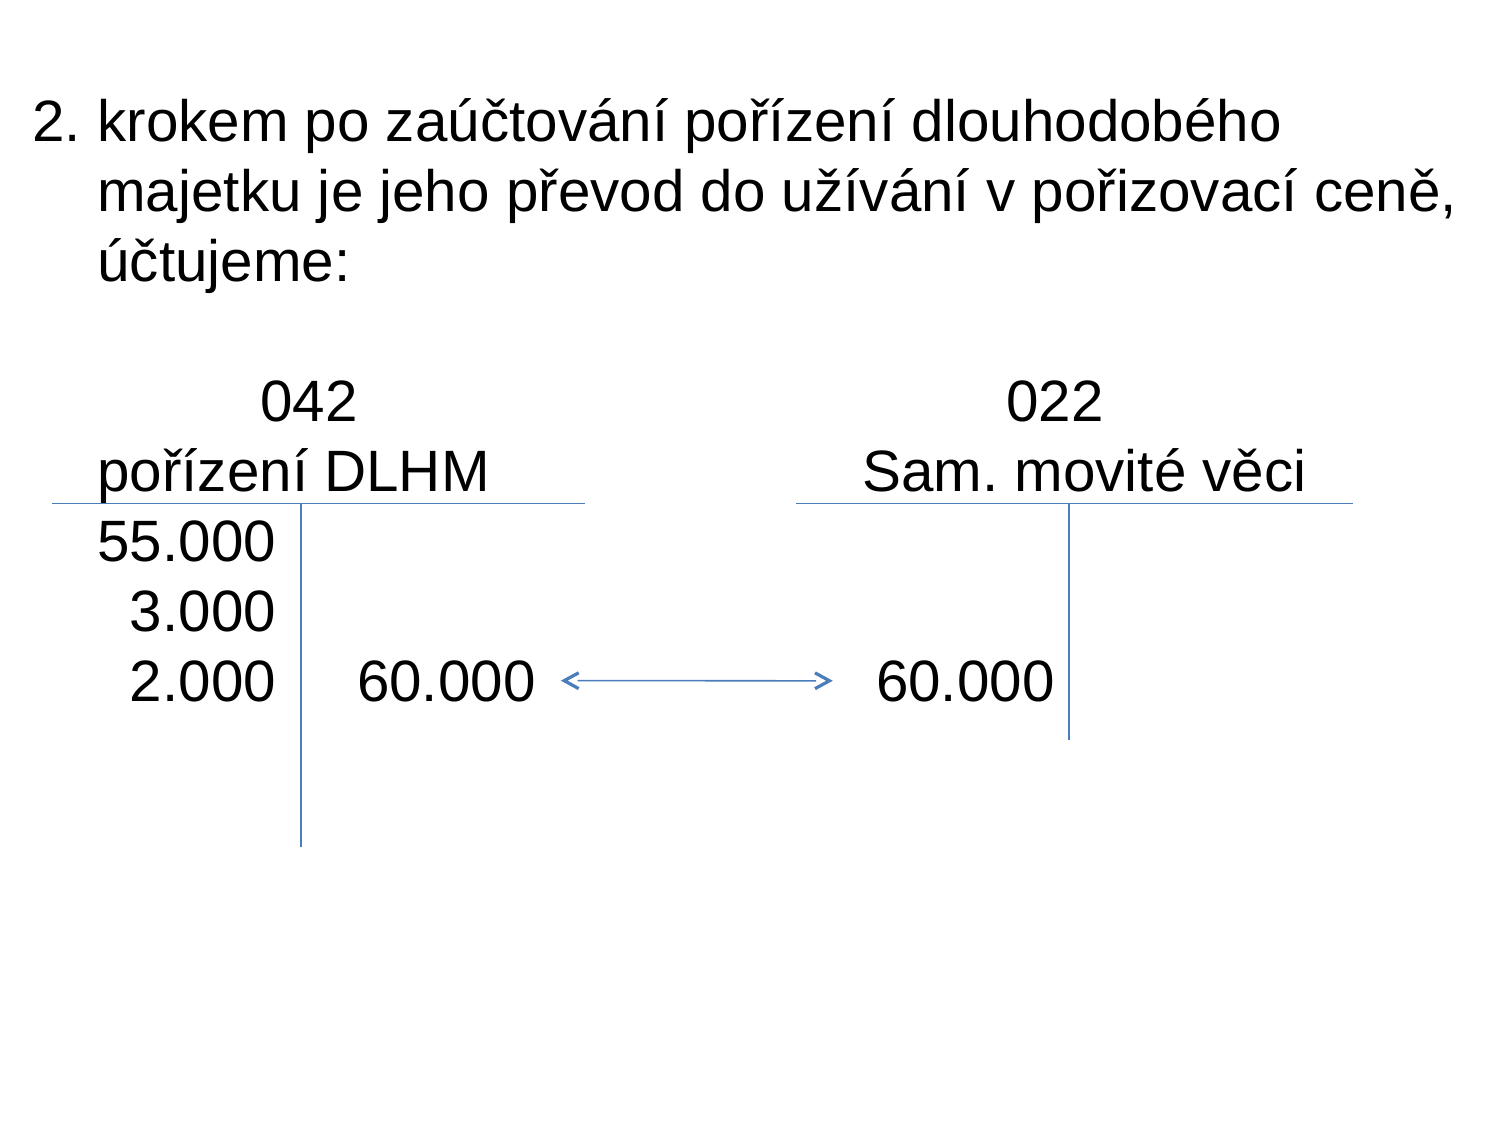

2. krokem po zaúčtování pořízení dlouhodobého
 majetku je jeho převod do užívání v pořizovací ceně,
 účtujeme:
 042 022
 pořízení DLHM Sam. movité věci
 55.000
 3.000
 2.000 60.000 60.000